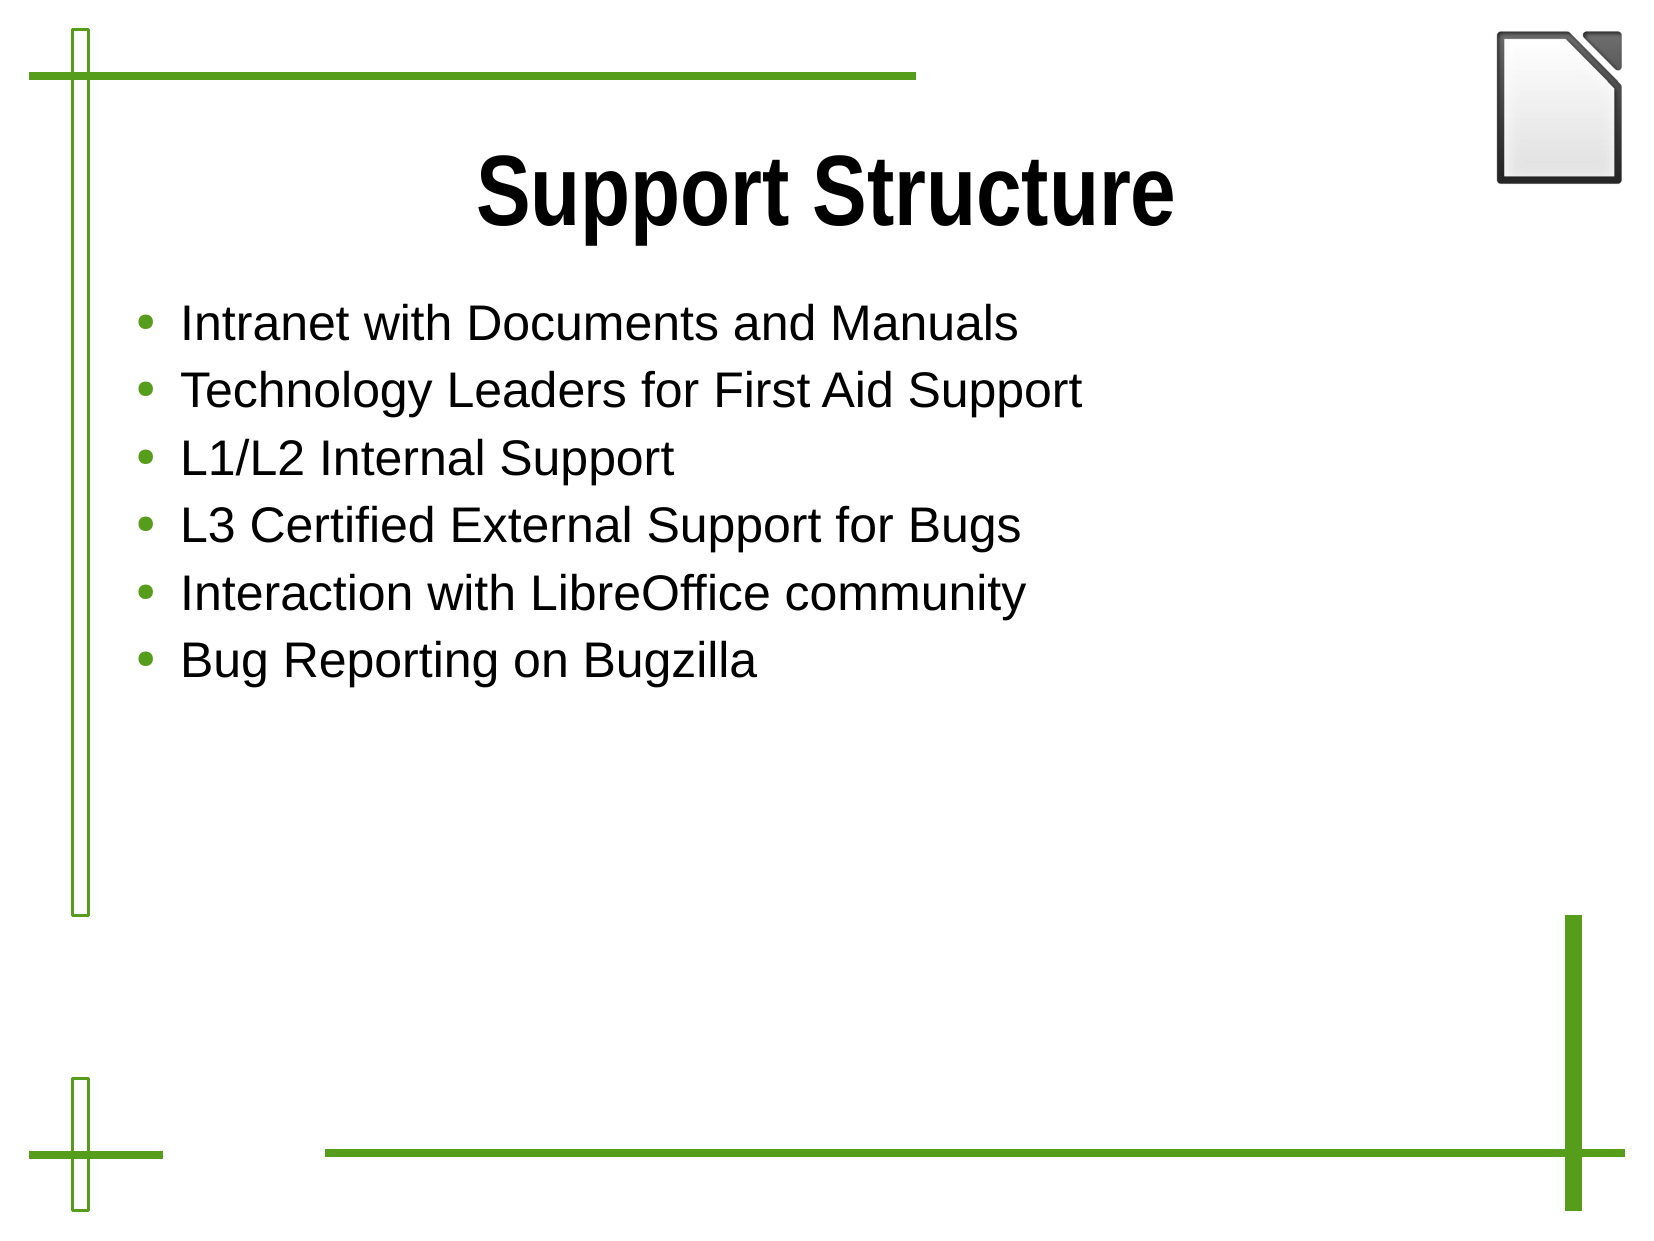

# Support Structure
Intranet with Documents and Manuals
Technology Leaders for First Aid Support
L1/L2 Internal Support
L3 Certified External Support for Bugs
Interaction with LibreOffice community
Bug Reporting on Bugzilla